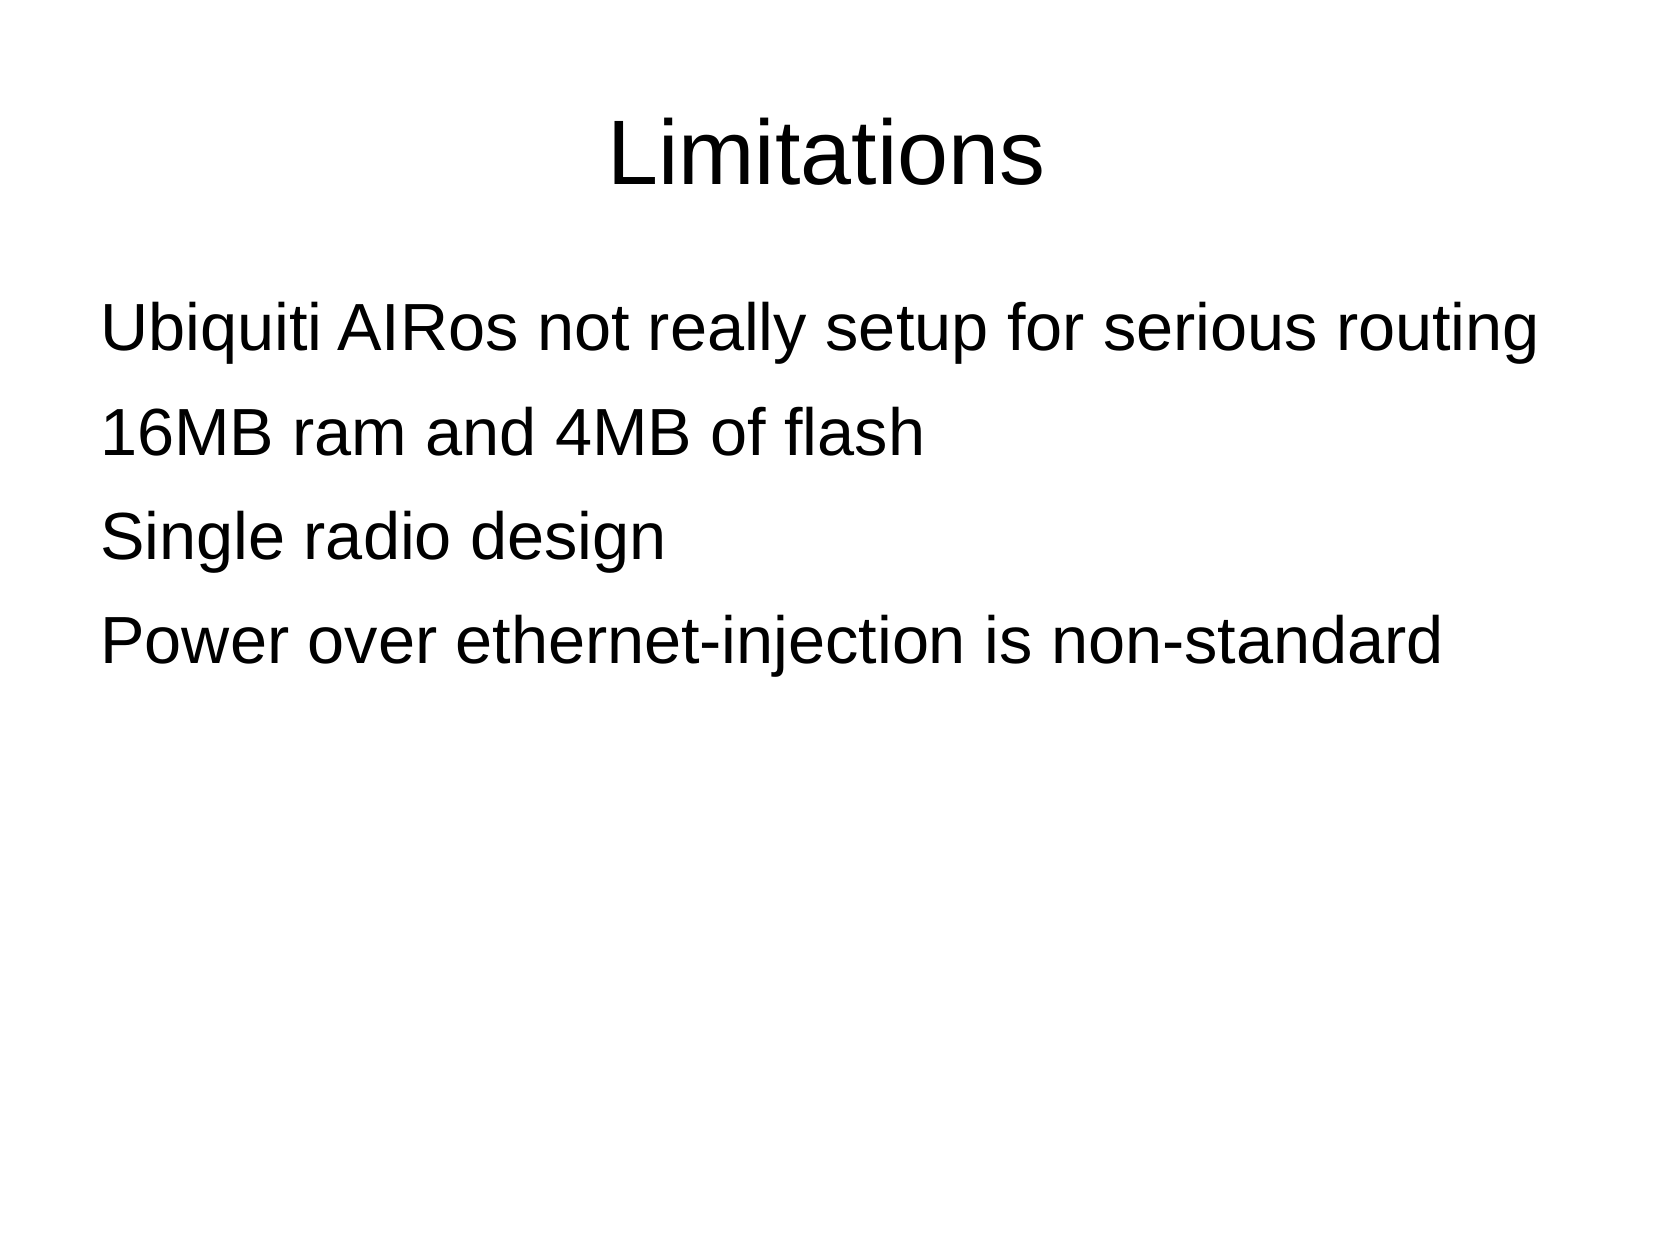

# Limitations
Ubiquiti AIRos not really setup for serious routing
16MB ram and 4MB of flash
Single radio design
Power over ethernet-injection is non-standard